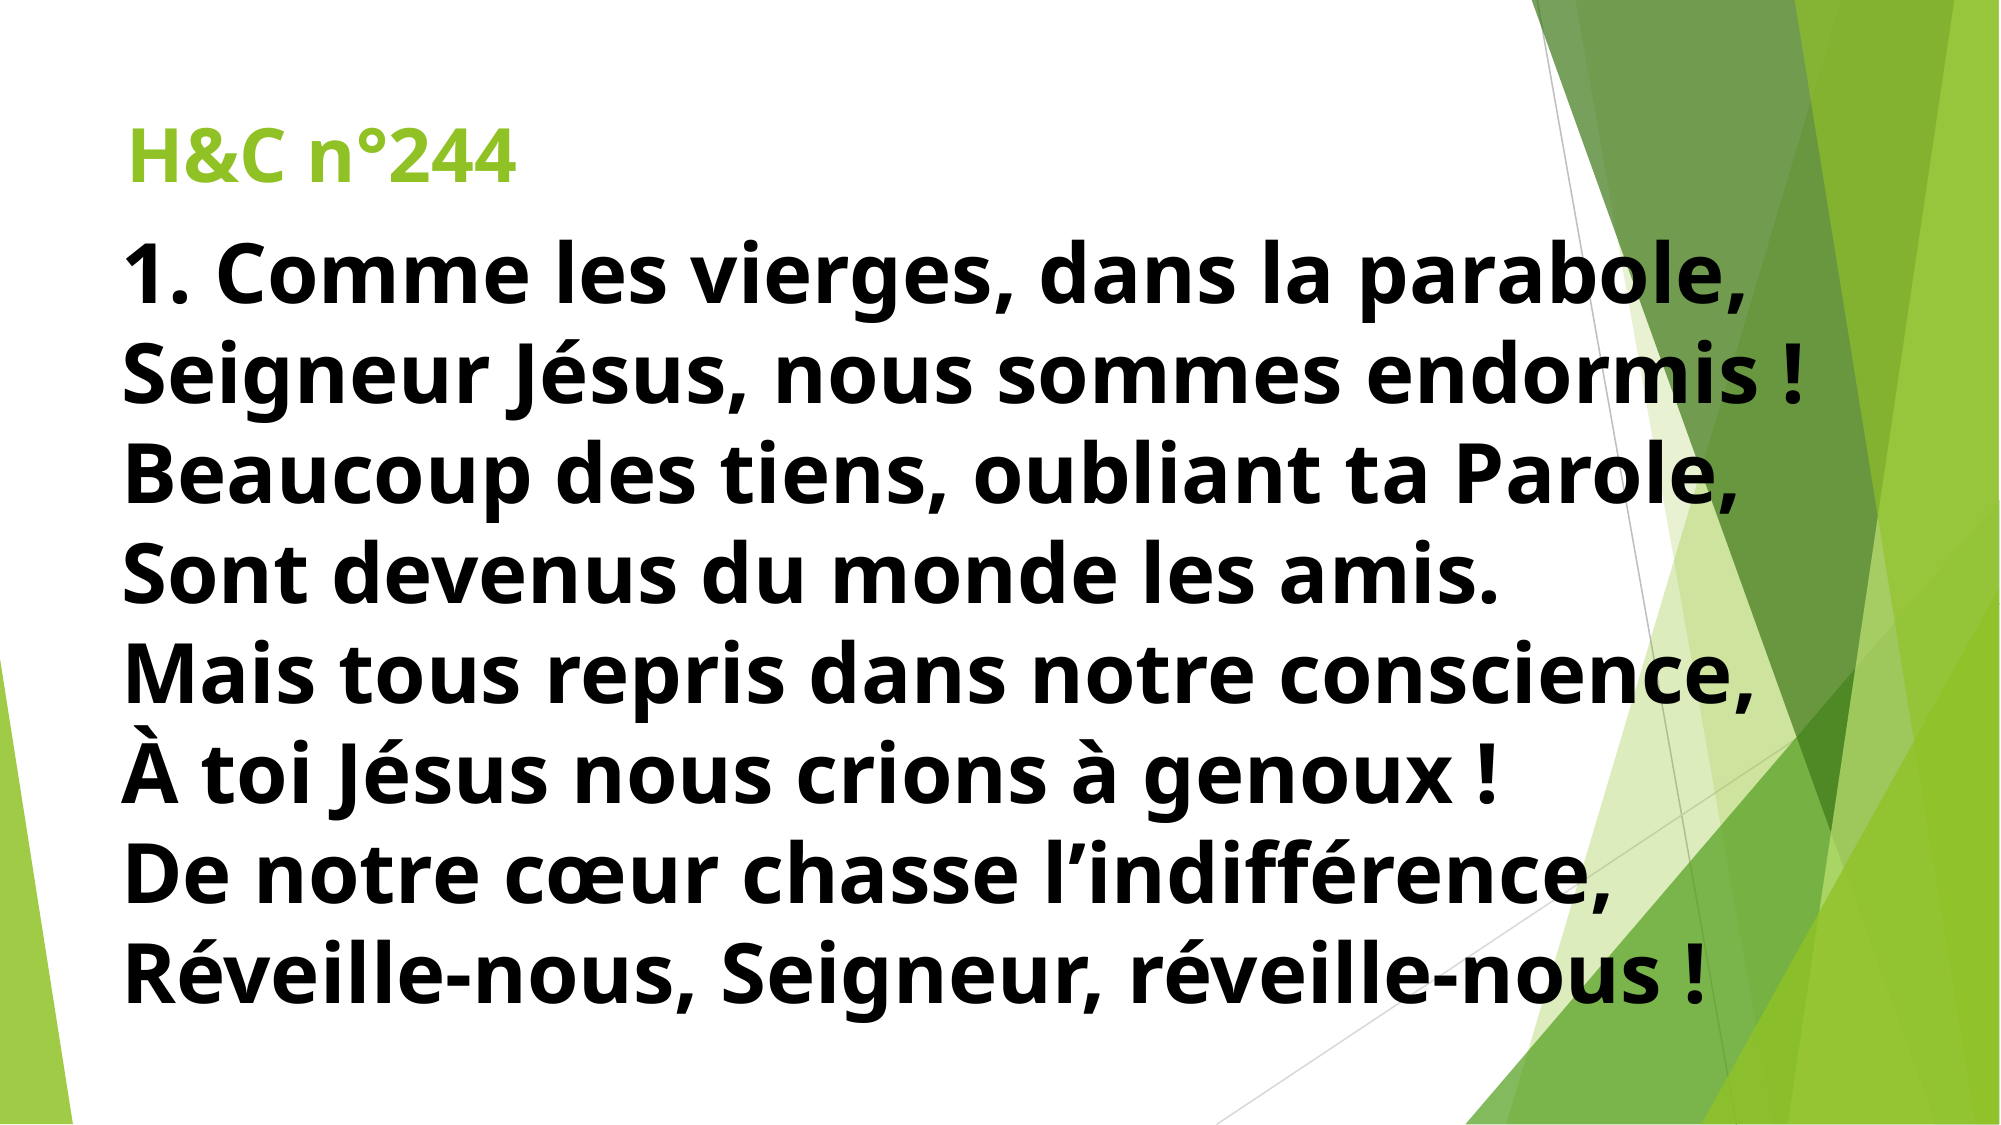

H&C n°244
1. Comme les vierges, dans la parabole,
Seigneur Jésus, nous sommes endormis !
Beaucoup des tiens, oubliant ta Parole,
Sont devenus du monde les amis.
Mais tous repris dans notre conscience,
À toi Jésus nous crions à genoux !
De notre cœur chasse l’indifférence,
Réveille-nous, Seigneur, réveille-nous !